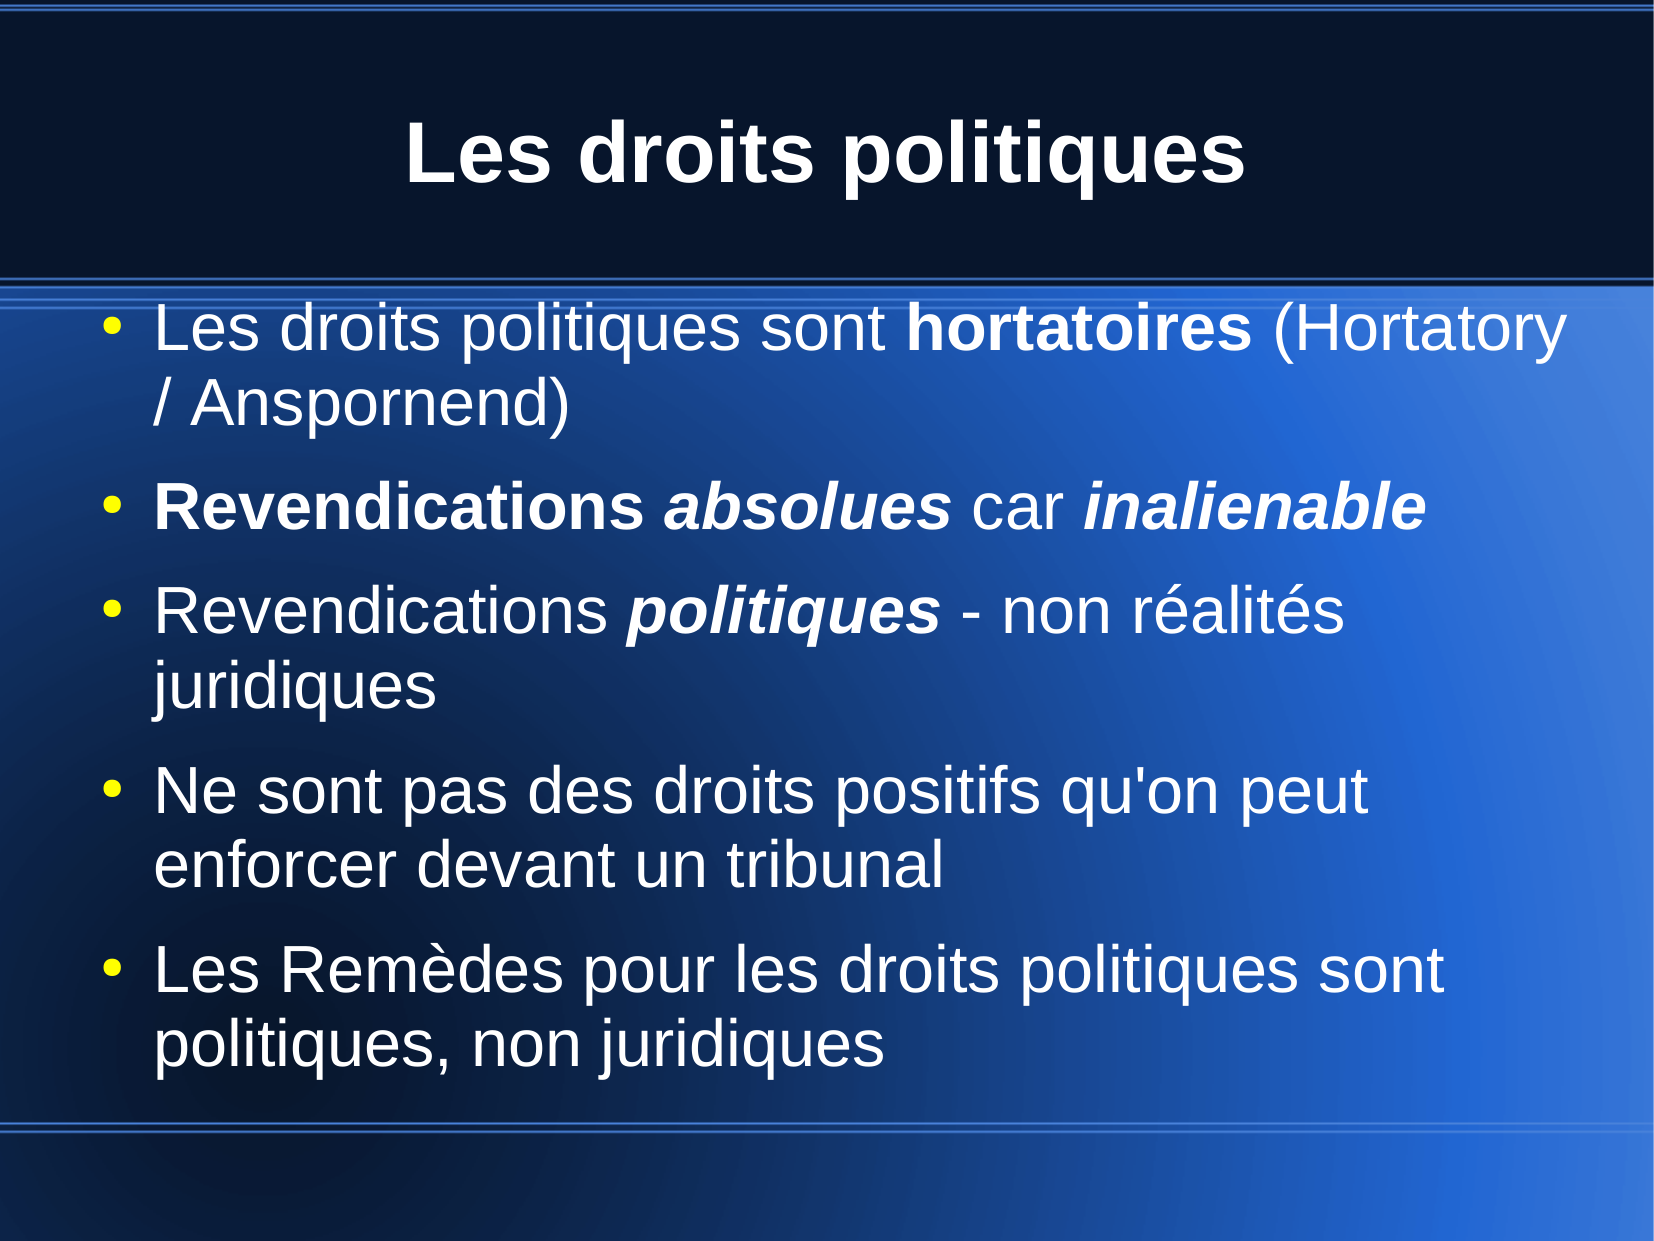

# Les droits politiques
Les droits politiques sont hortatoires (Hortatory / Anspornend)
Revendications absolues car inalienable
Revendications politiques - non réalités juridiques
Ne sont pas des droits positifs qu'on peut enforcer devant un tribunal
Les Remèdes pour les droits politiques sont politiques, non juridiques